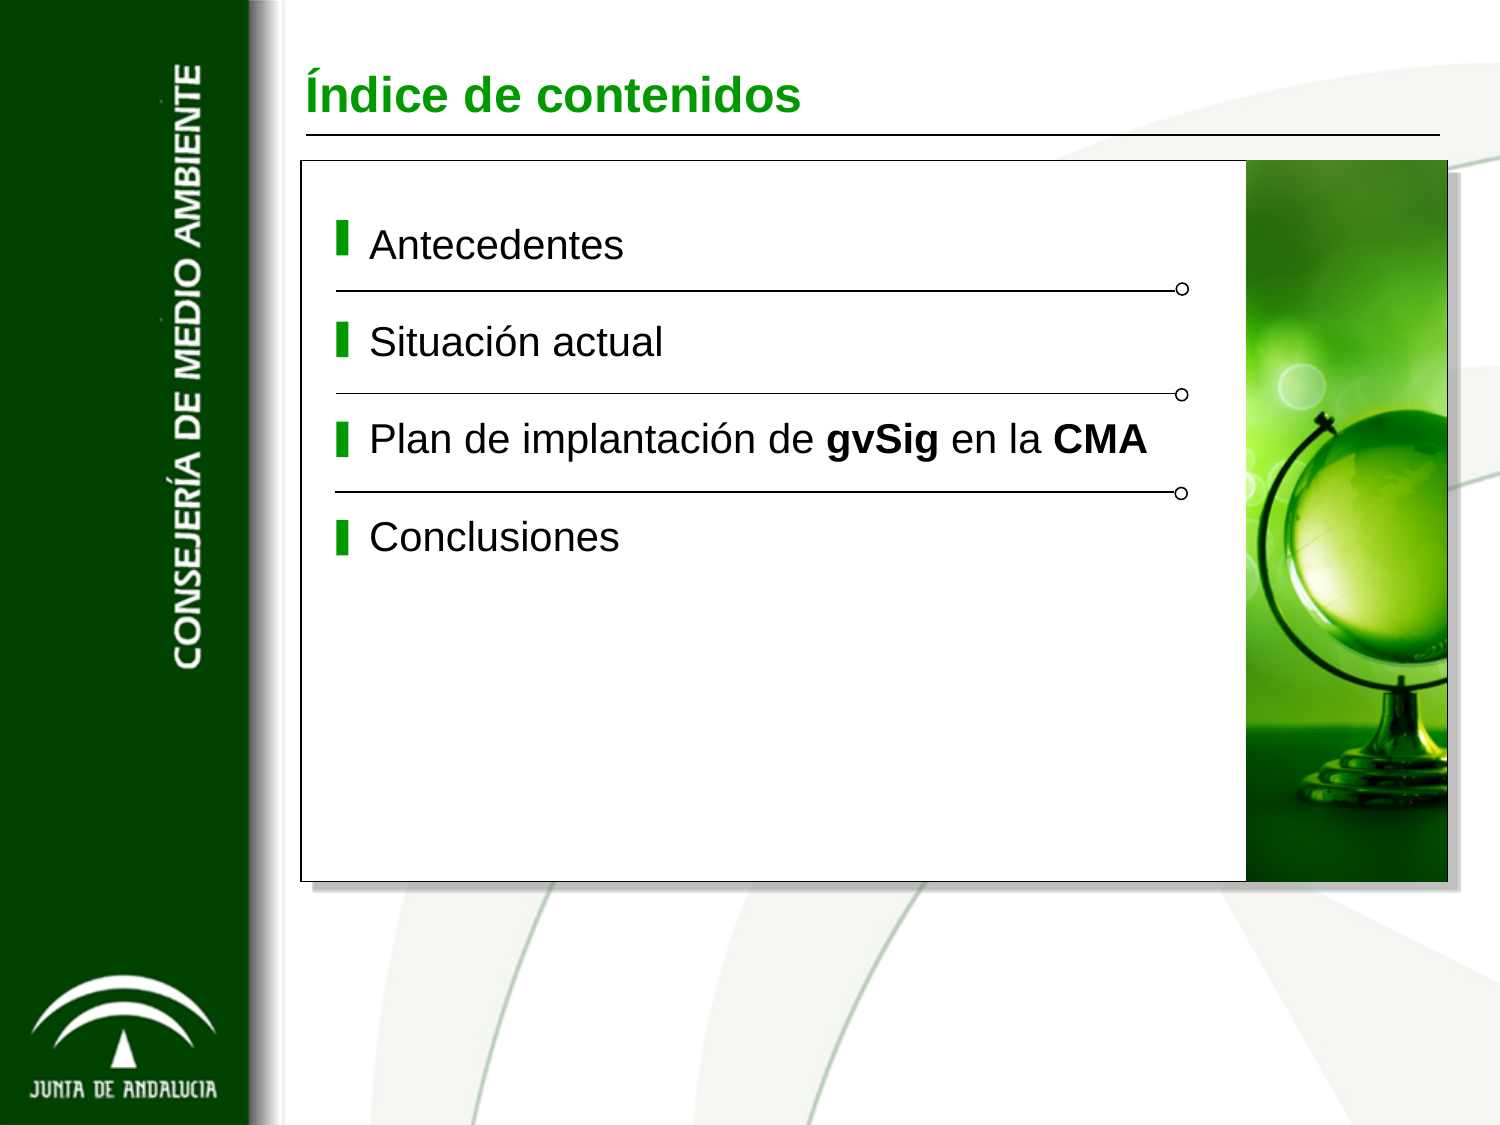

Índice de contenidos
Antecedentes
Situación actual
Plan de implantación de gvSig en la CMA
Conclusiones